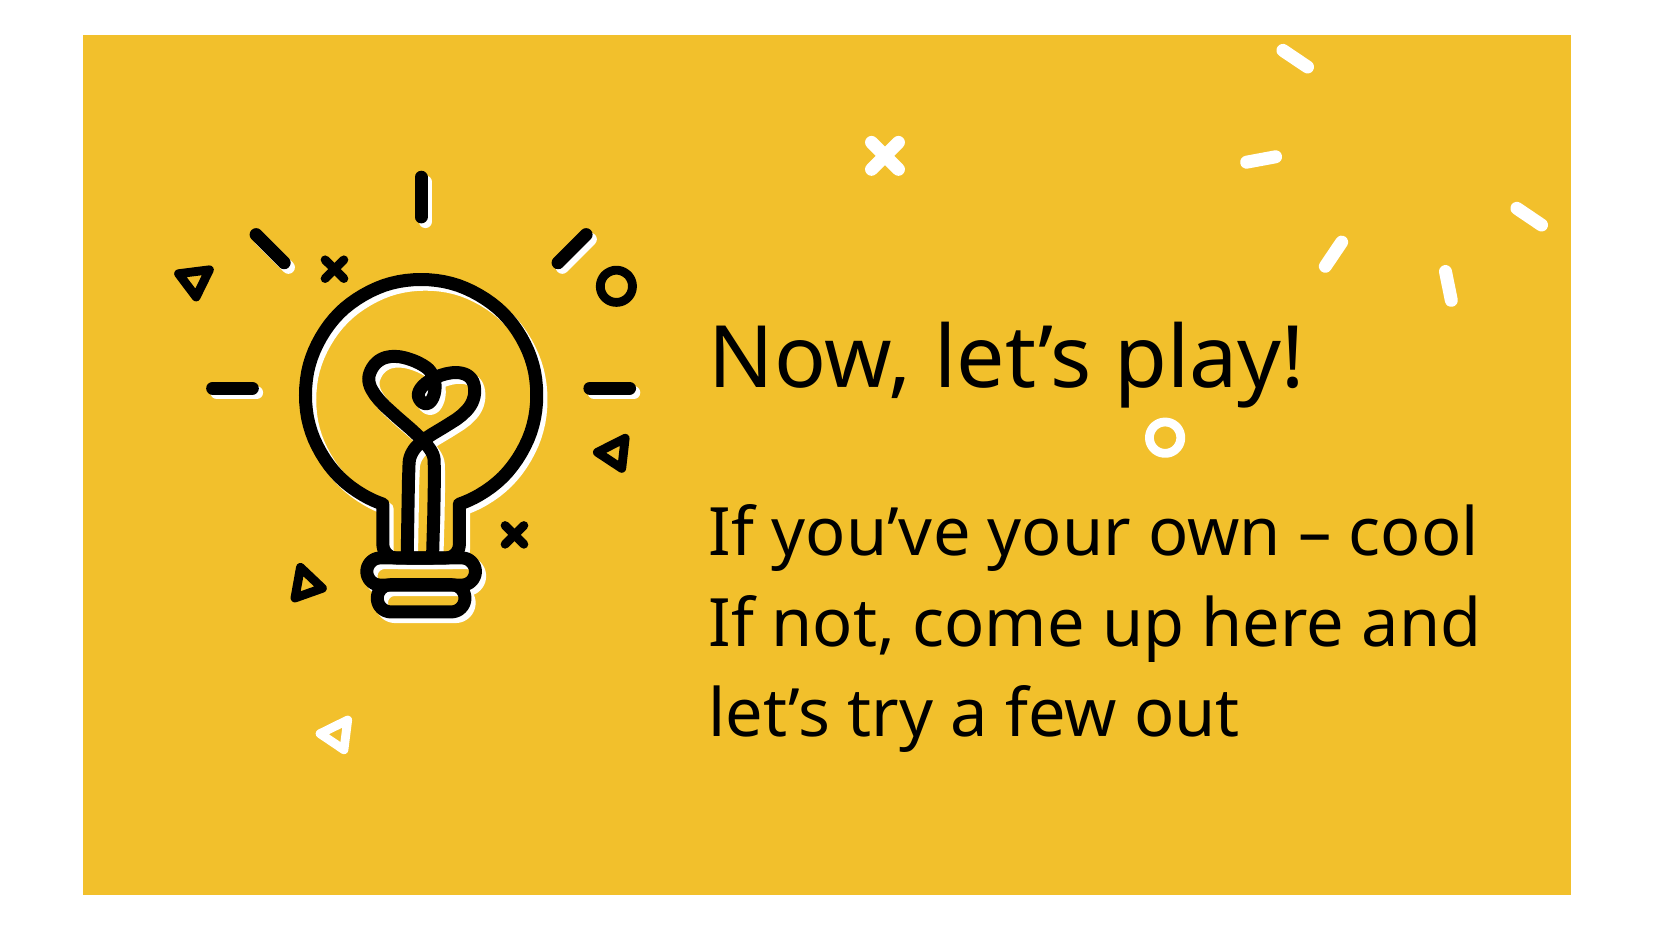

# Now, let’s play!
If you’ve your own – cool
If not, come up here and let’s try a few out